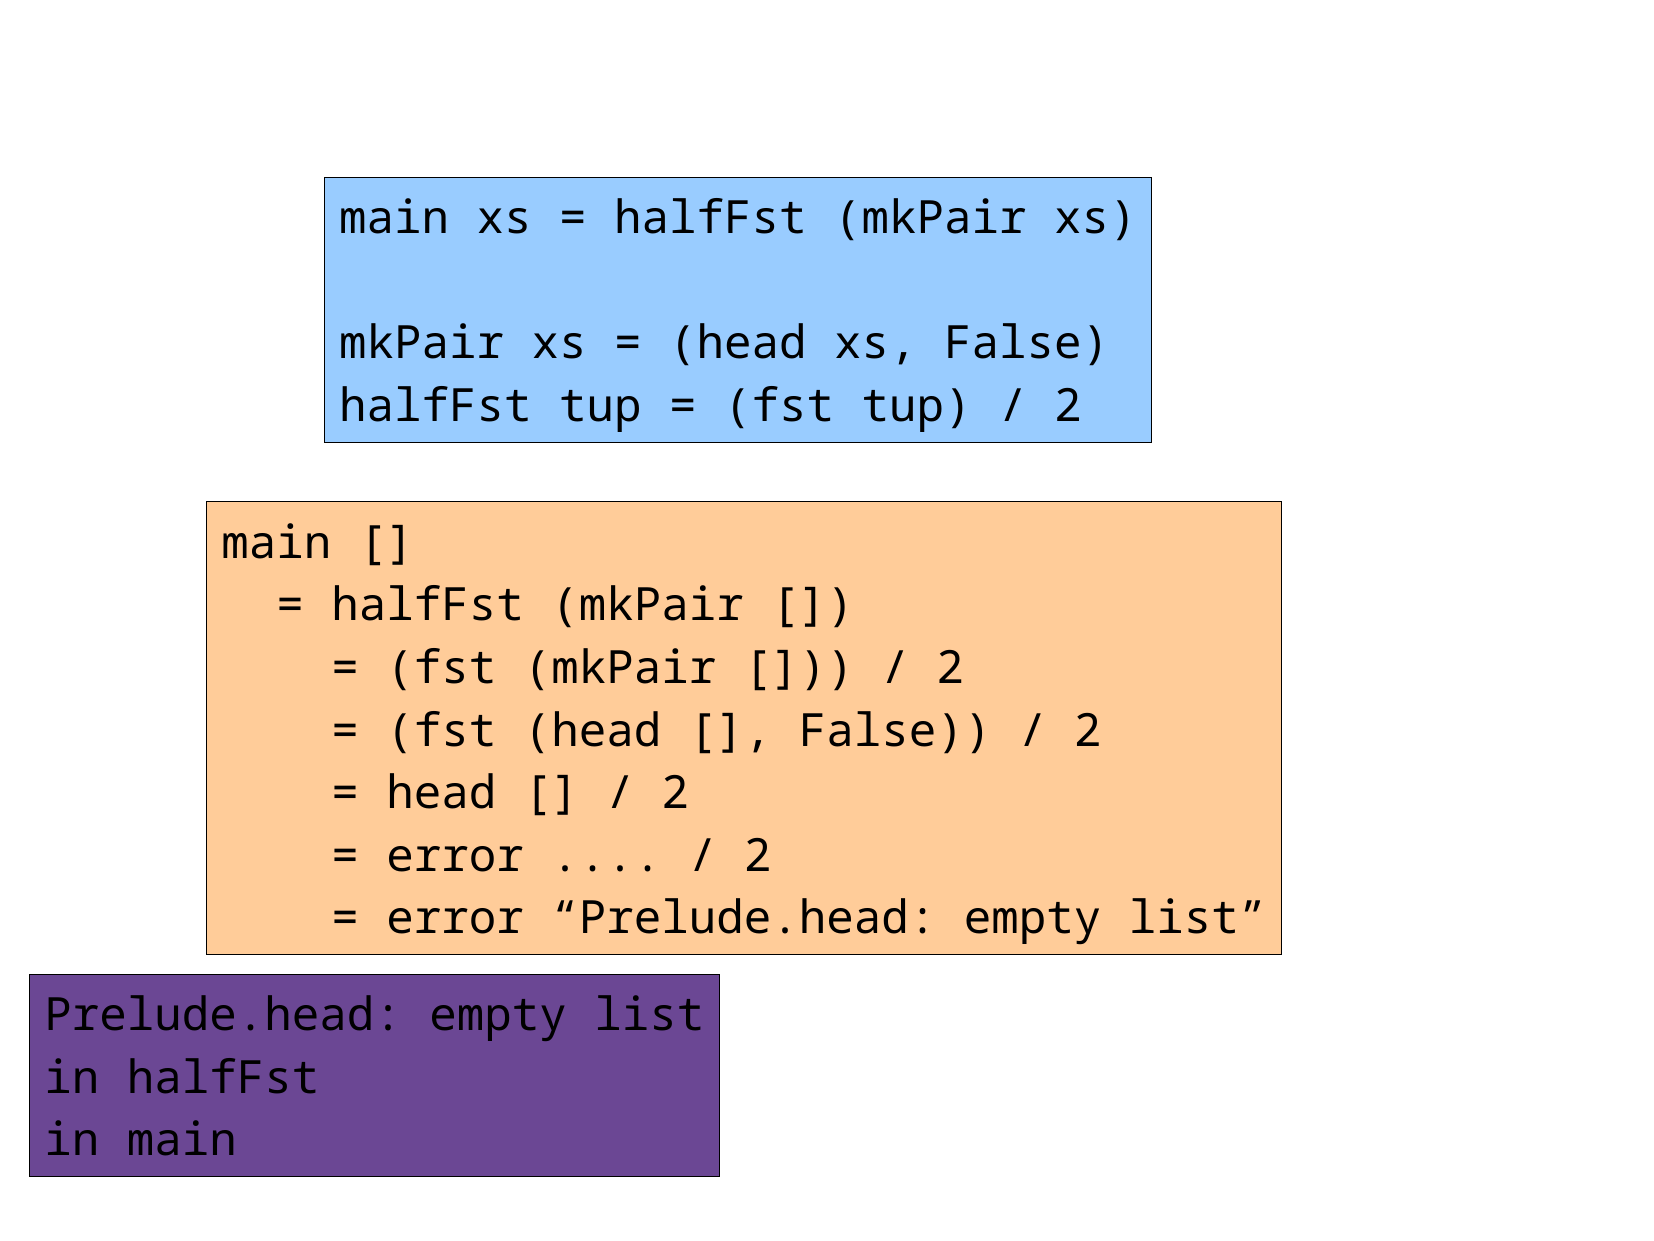

main xs = halfFst (mkPair xs)
mkPair xs = (head xs, False)
halfFst tup = (fst tup) / 2
main []
 = halfFst (mkPair [])
 = (fst (mkPair [])) / 2
 = (fst (head [], False)) / 2
 = head [] / 2
 = error .... / 2
 = error “Prelude.head: empty list”
Prelude.head: empty list
in halfFst
in main